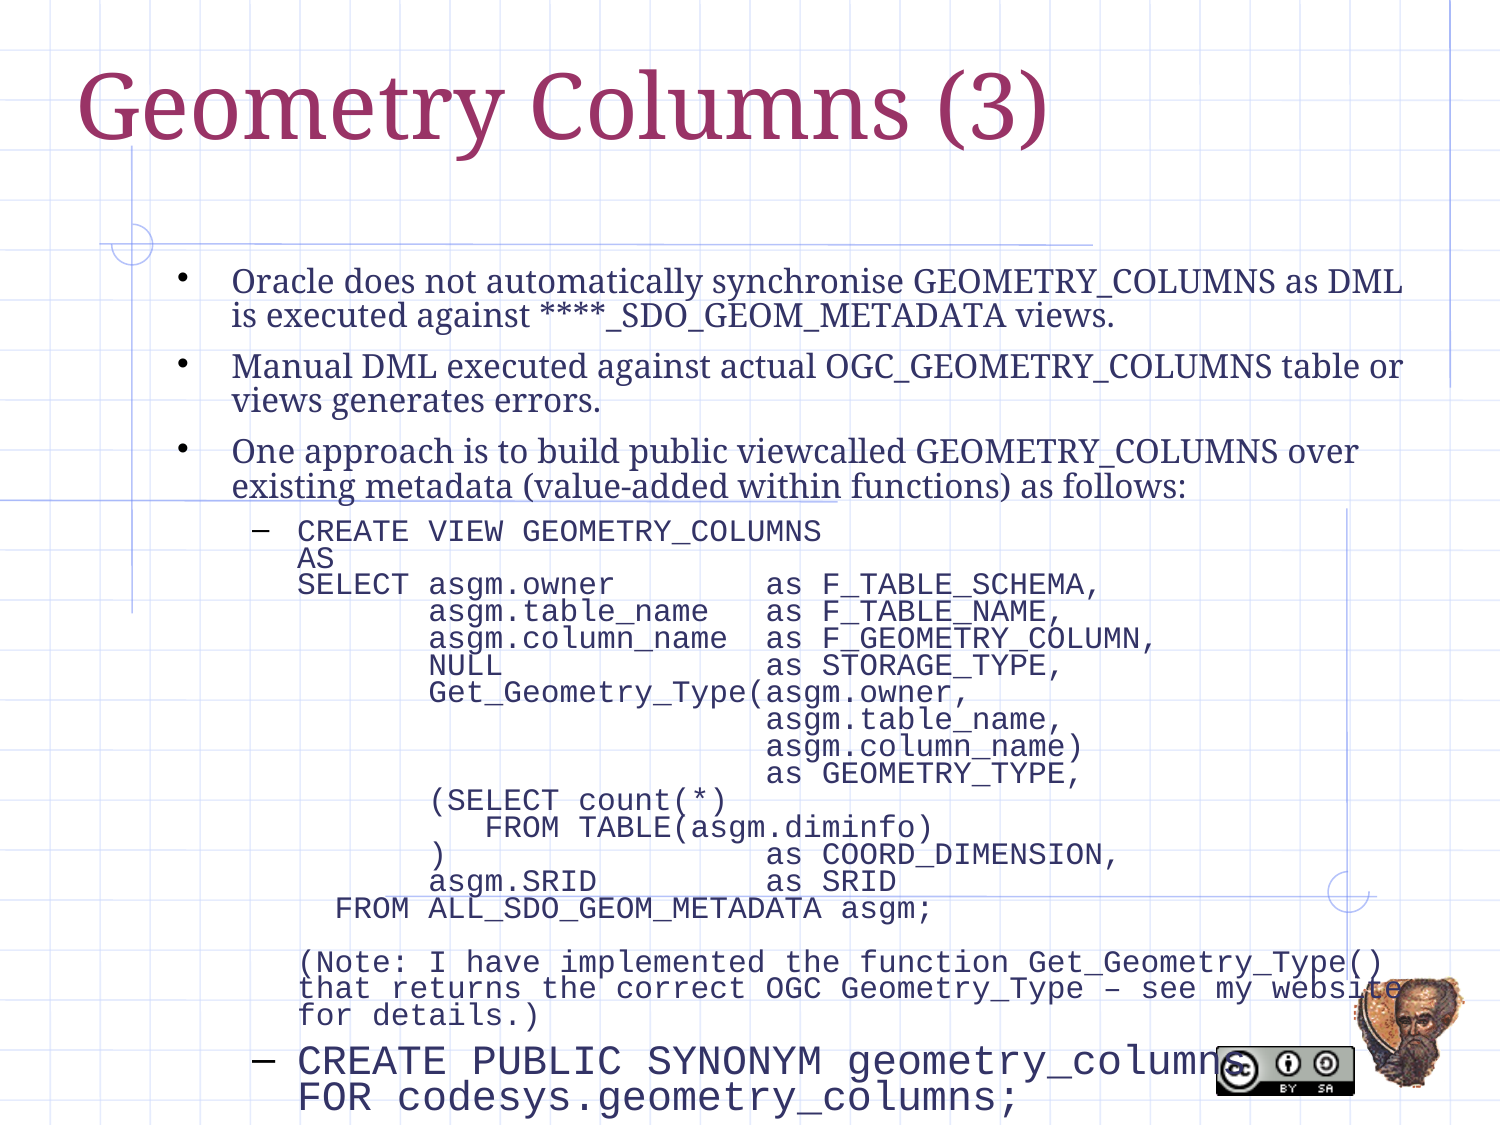

# Geometry Columns (3)
Oracle does not automatically synchronise GEOMETRY_COLUMNS as DML is executed against ****_SDO_GEOM_METADATA views.
Manual DML executed against actual OGC_GEOMETRY_COLUMNS table or views generates errors.
One approach is to build public viewcalled GEOMETRY_COLUMNS over existing metadata (value-added within functions) as follows:
CREATE VIEW GEOMETRY_COLUMNS
AS
SELECT asgm.owner as F_TABLE_SCHEMA,
 asgm.table_name as F_TABLE_NAME,
 asgm.column_name as F_GEOMETRY_COLUMN,
 NULL as STORAGE_TYPE,
 Get_Geometry_Type(asgm.owner,
 asgm.table_name,
 asgm.column_name)
 as GEOMETRY_TYPE,
 (SELECT count(*)
 FROM TABLE(asgm.diminfo)
 ) as COORD_DIMENSION,
 asgm.SRID as SRID
 FROM ALL_SDO_GEOM_METADATA asgm;
(Note: I have implemented the function Get_Geometry_Type() that returns the correct OGC Geometry_Type – see my website for details.)
CREATE PUBLIC SYNONYM geometry_columns
FOR codesys.geometry_columns;